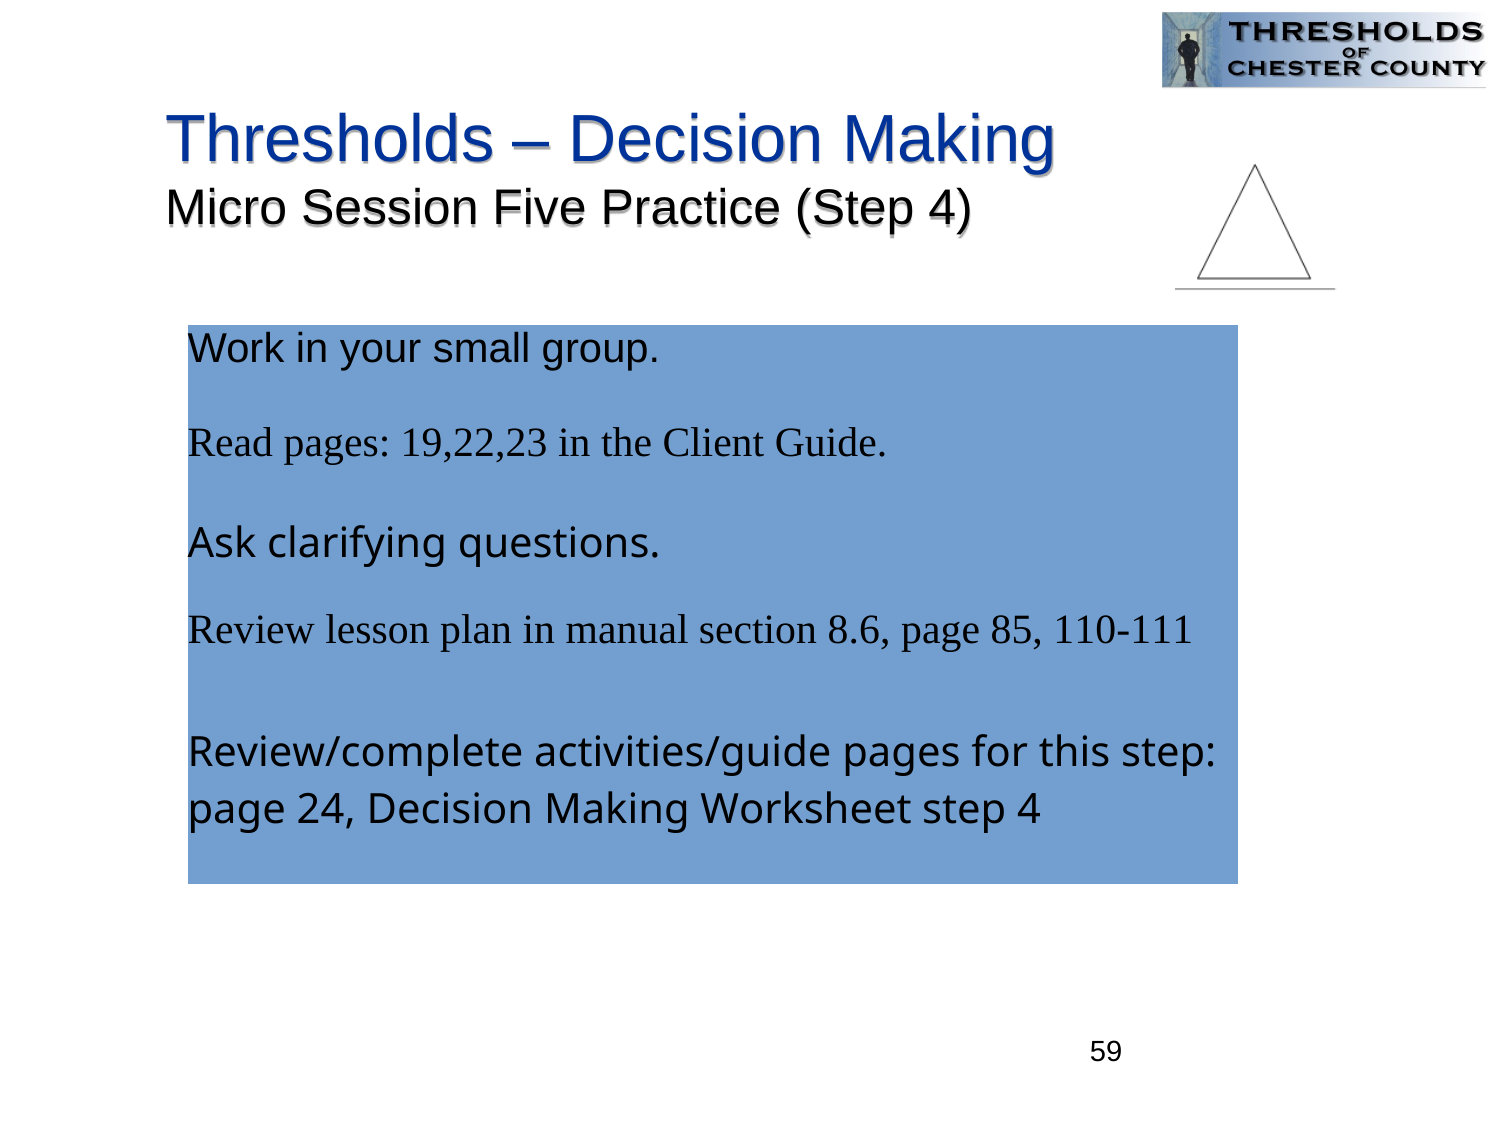

# Thresholds – Decision Making Micro Session Five Practice (Step 4)
| Work in your small group. |
| --- |
| Read pages: 19,22,23 in the Client Guide. |
| Ask clarifying questions. |
| Review lesson plan in manual section 8.6, page 85, 110-111 |
| Review/complete activities/guide pages for this step: page 24, Decision Making Worksheet step 4 |